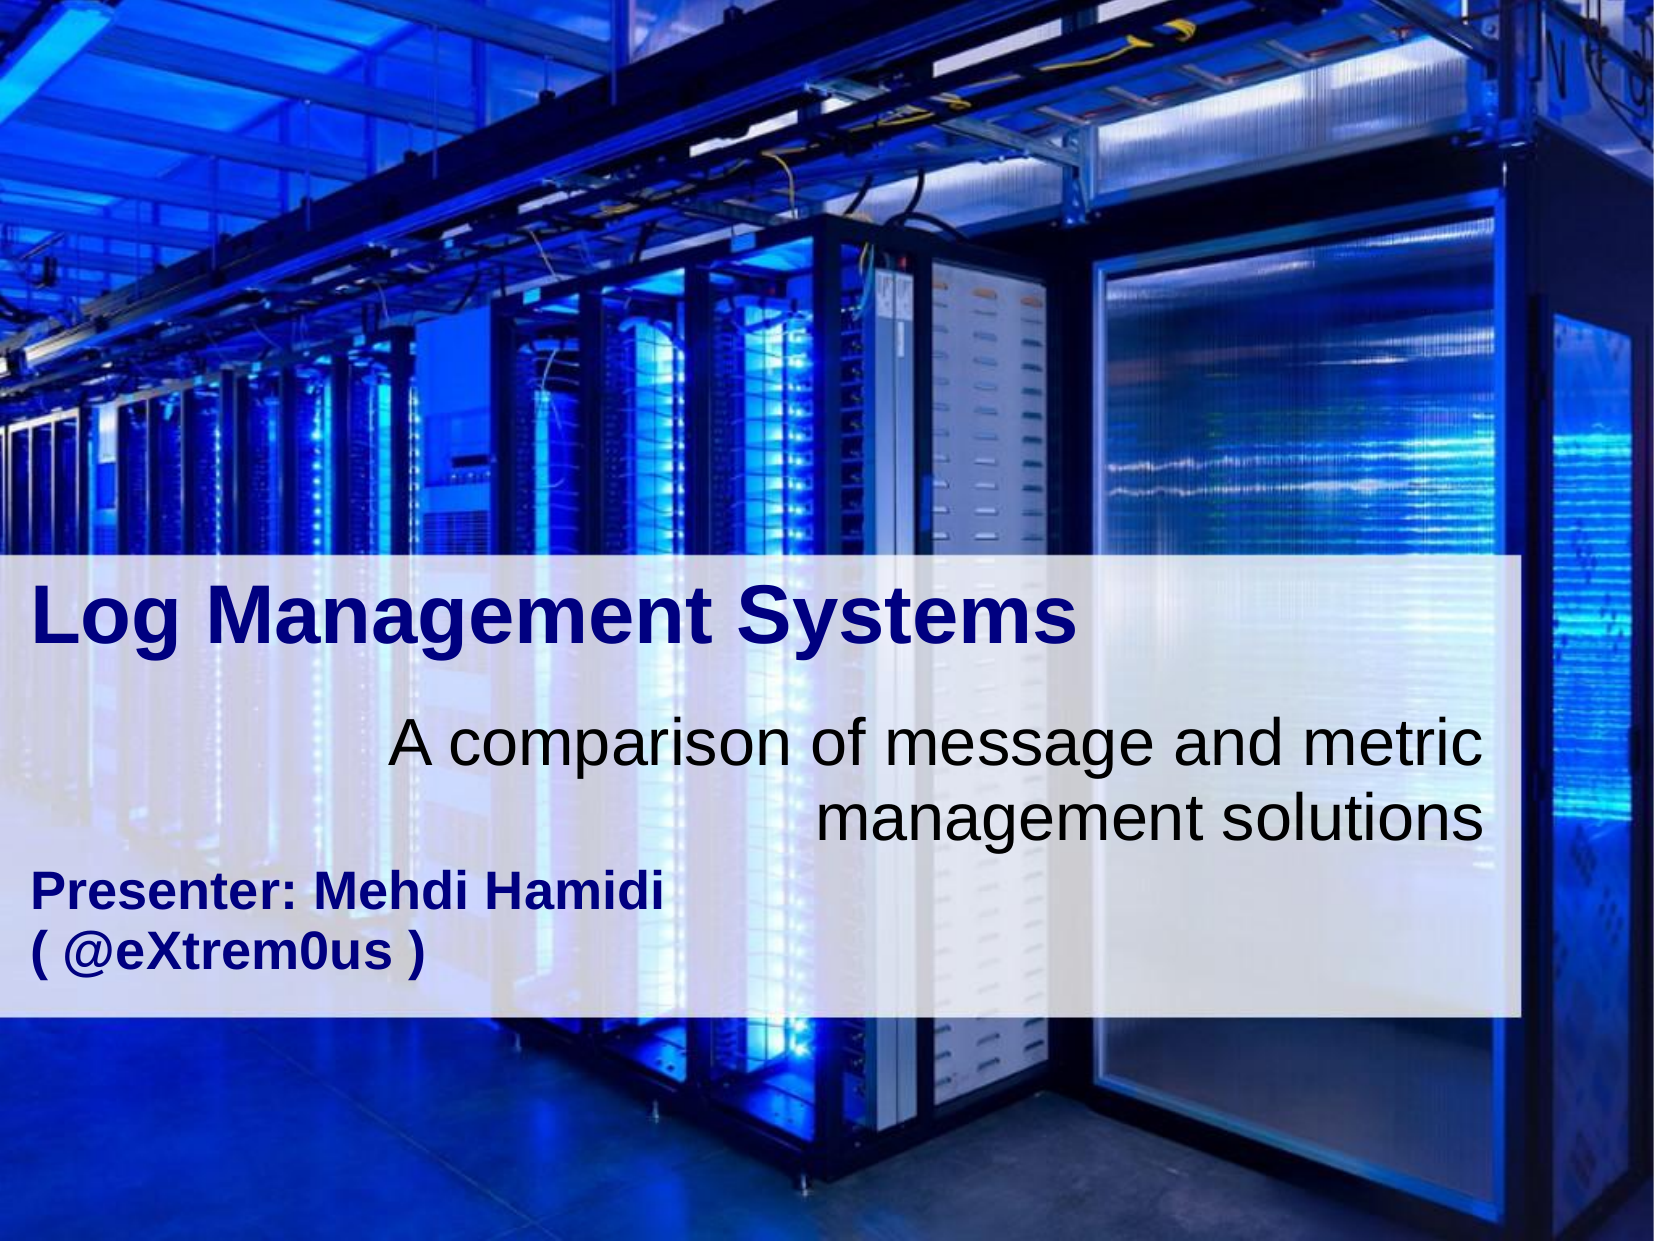

A comparison of message and metric management solutions
# Log Management Systems
Presenter: Mehdi Hamidi
( @eXtrem0us )